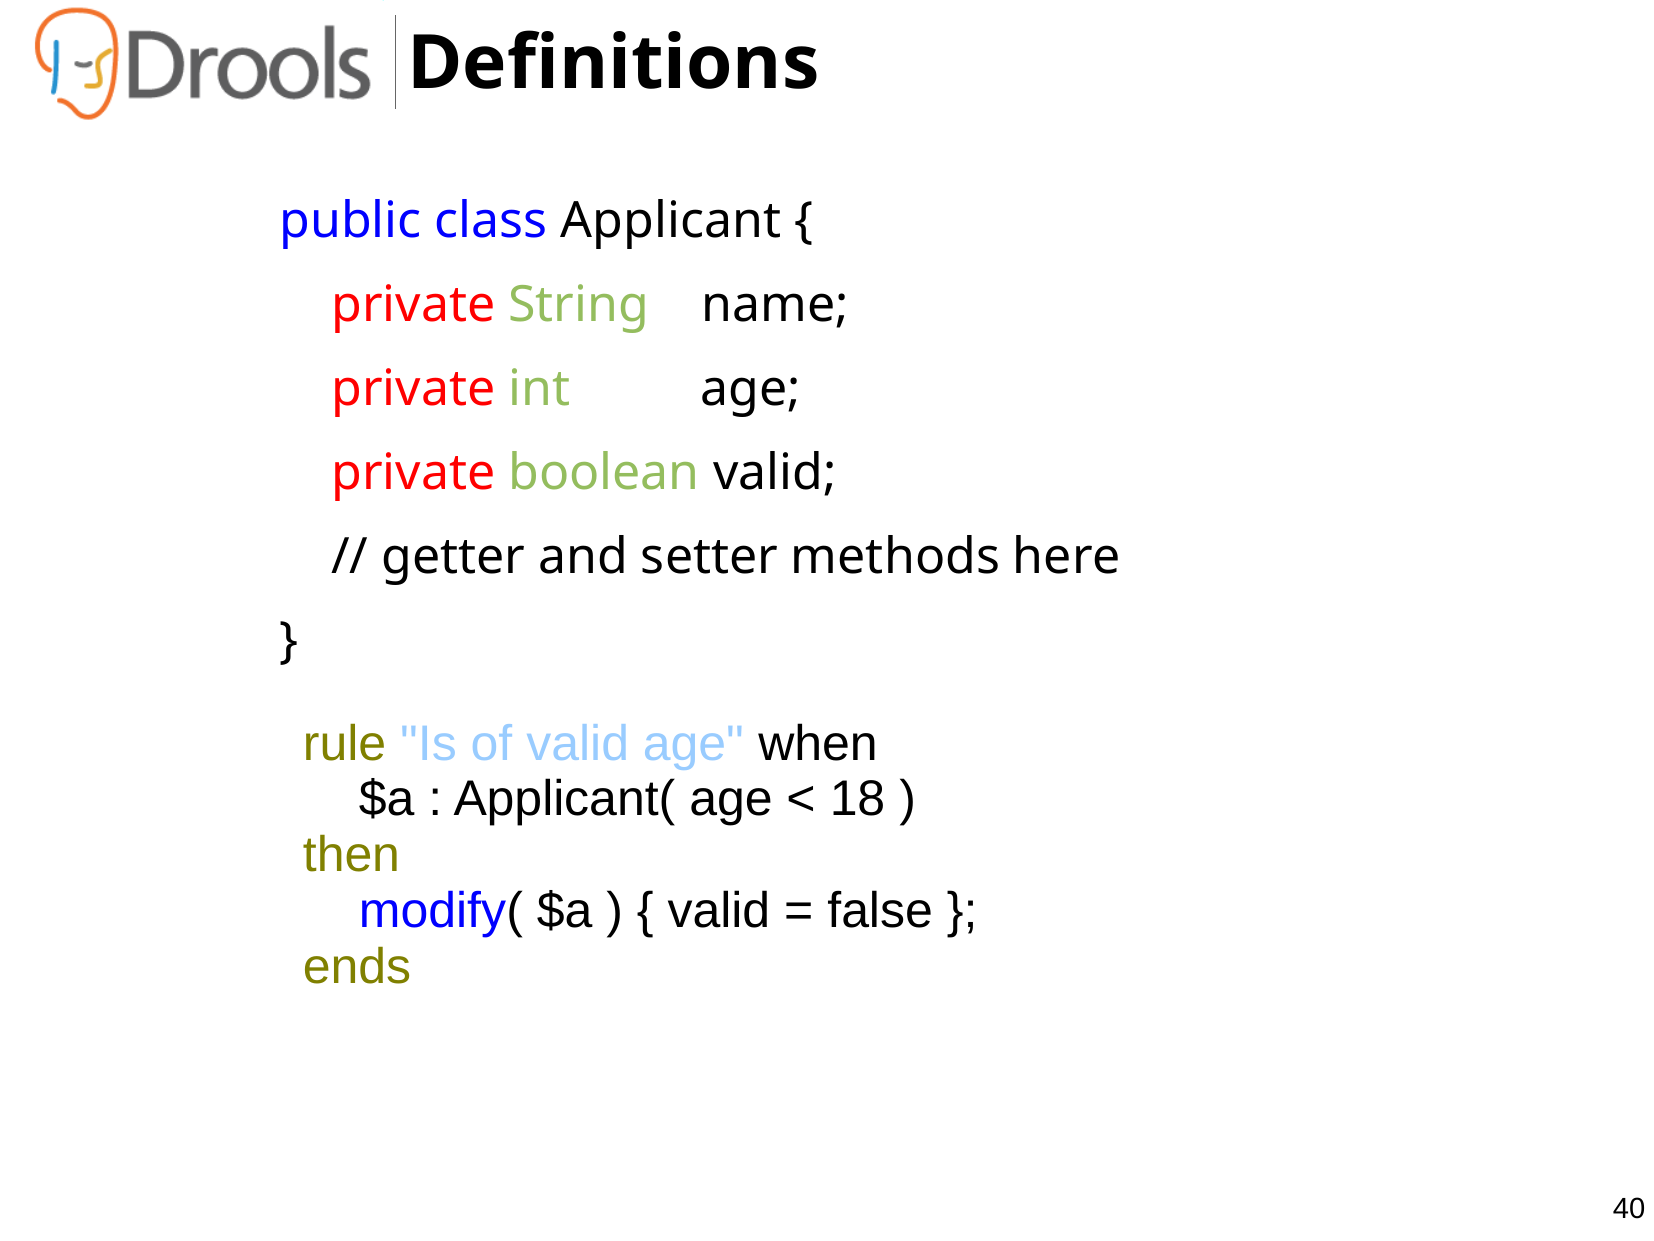

# Definitions
public class Applicant {
 private String name;
 private int age;
 private boolean valid;
 // getter and setter methods here
}
rule "Is of valid age" when
 $a : Applicant( age < 18 )
then
 modify( $a ) { valid = false };
ends